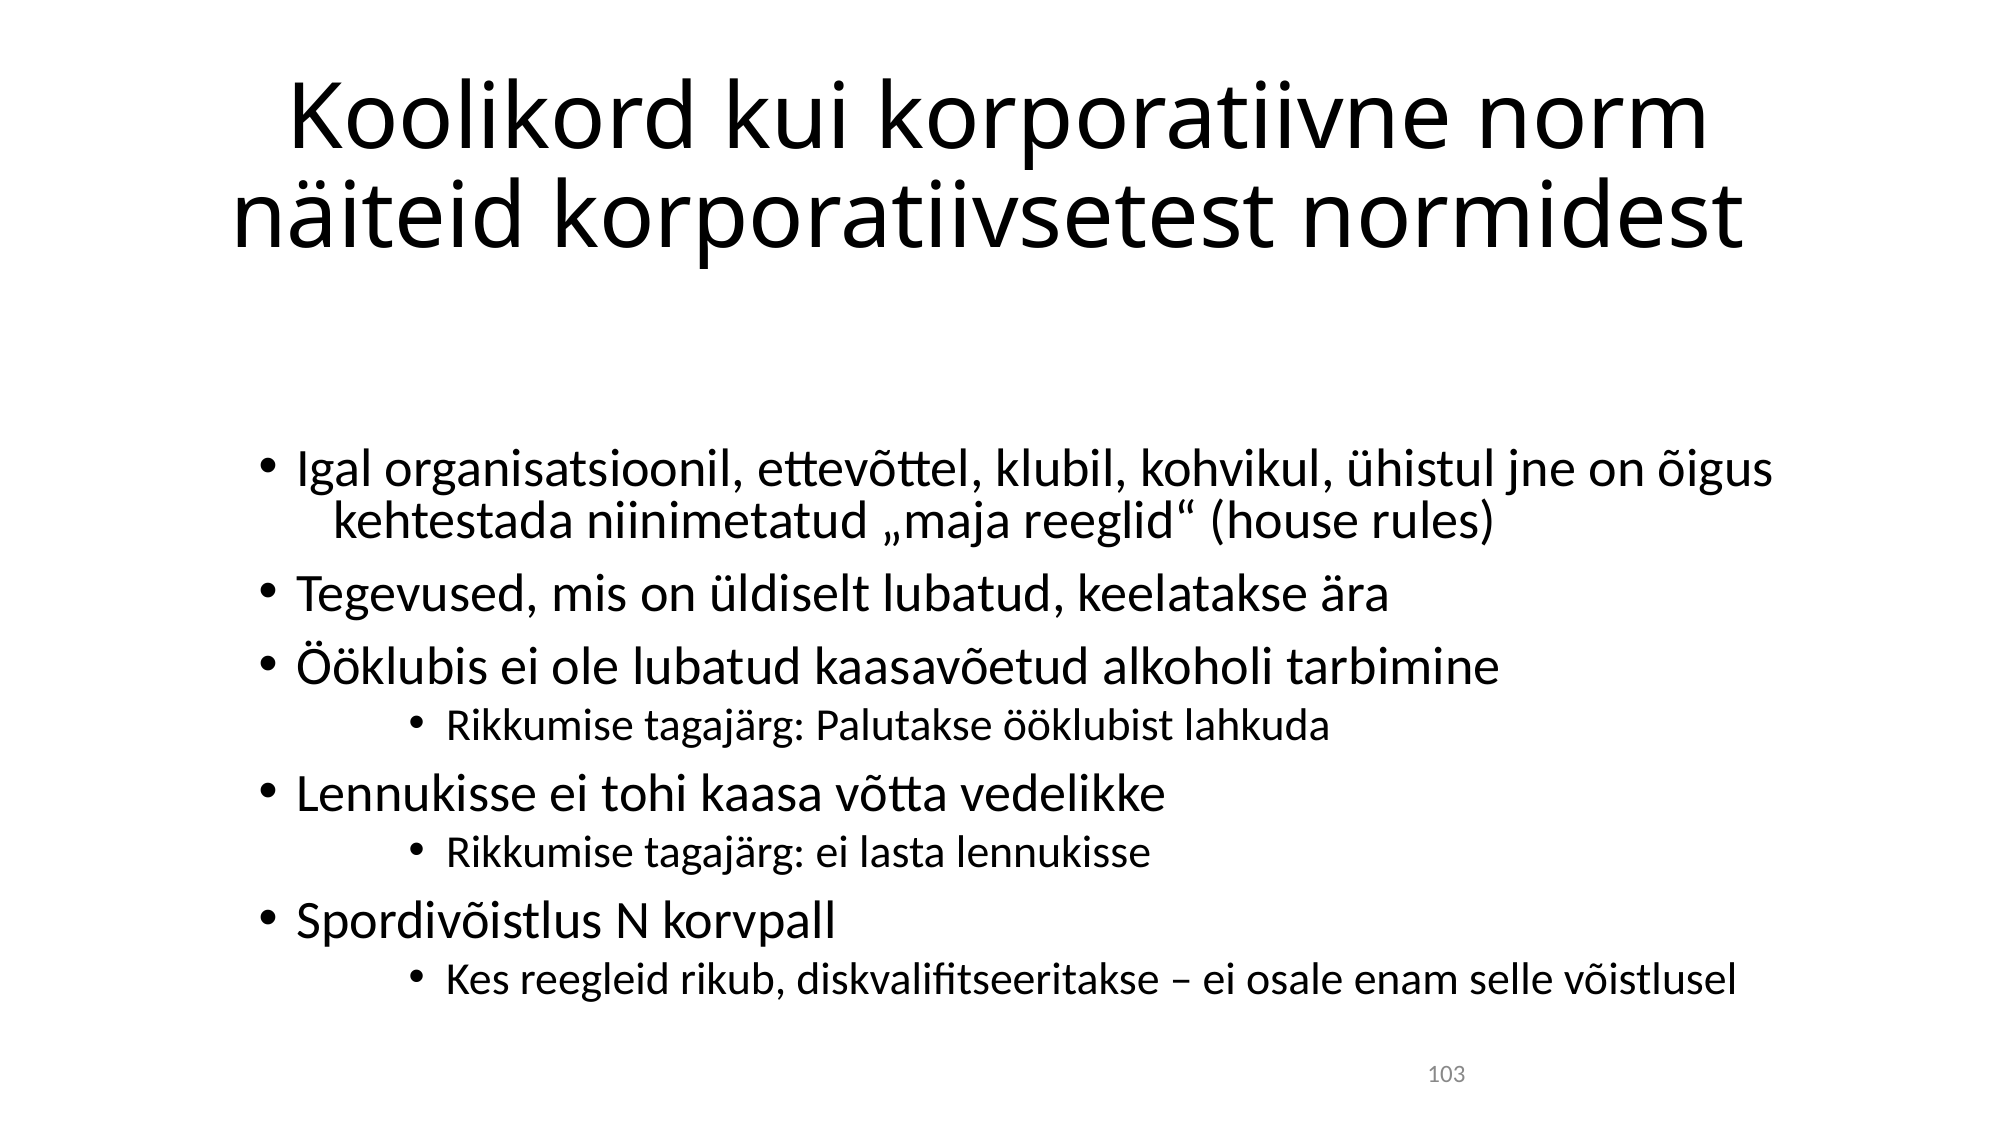

# Koolikord kui korporatiivne norm näiteid korporatiivsetest normidest
Igal organisatsioonil, ettevõttel, klubil, kohvikul, ühistul jne on õigus kehtestada niinimetatud „maja reeglid“ (house rules)
Tegevused, mis on üldiselt lubatud, keelatakse ära
Ööklubis ei ole lubatud kaasavõetud alkoholi tarbimine
Rikkumise tagajärg: Palutakse ööklubist lahkuda
Lennukisse ei tohi kaasa võtta vedelikke
Rikkumise tagajärg: ei lasta lennukisse
Spordivõistlus N korvpall
Kes reegleid rikub, diskvalifitseeritakse – ei osale enam selle võistlusel
103